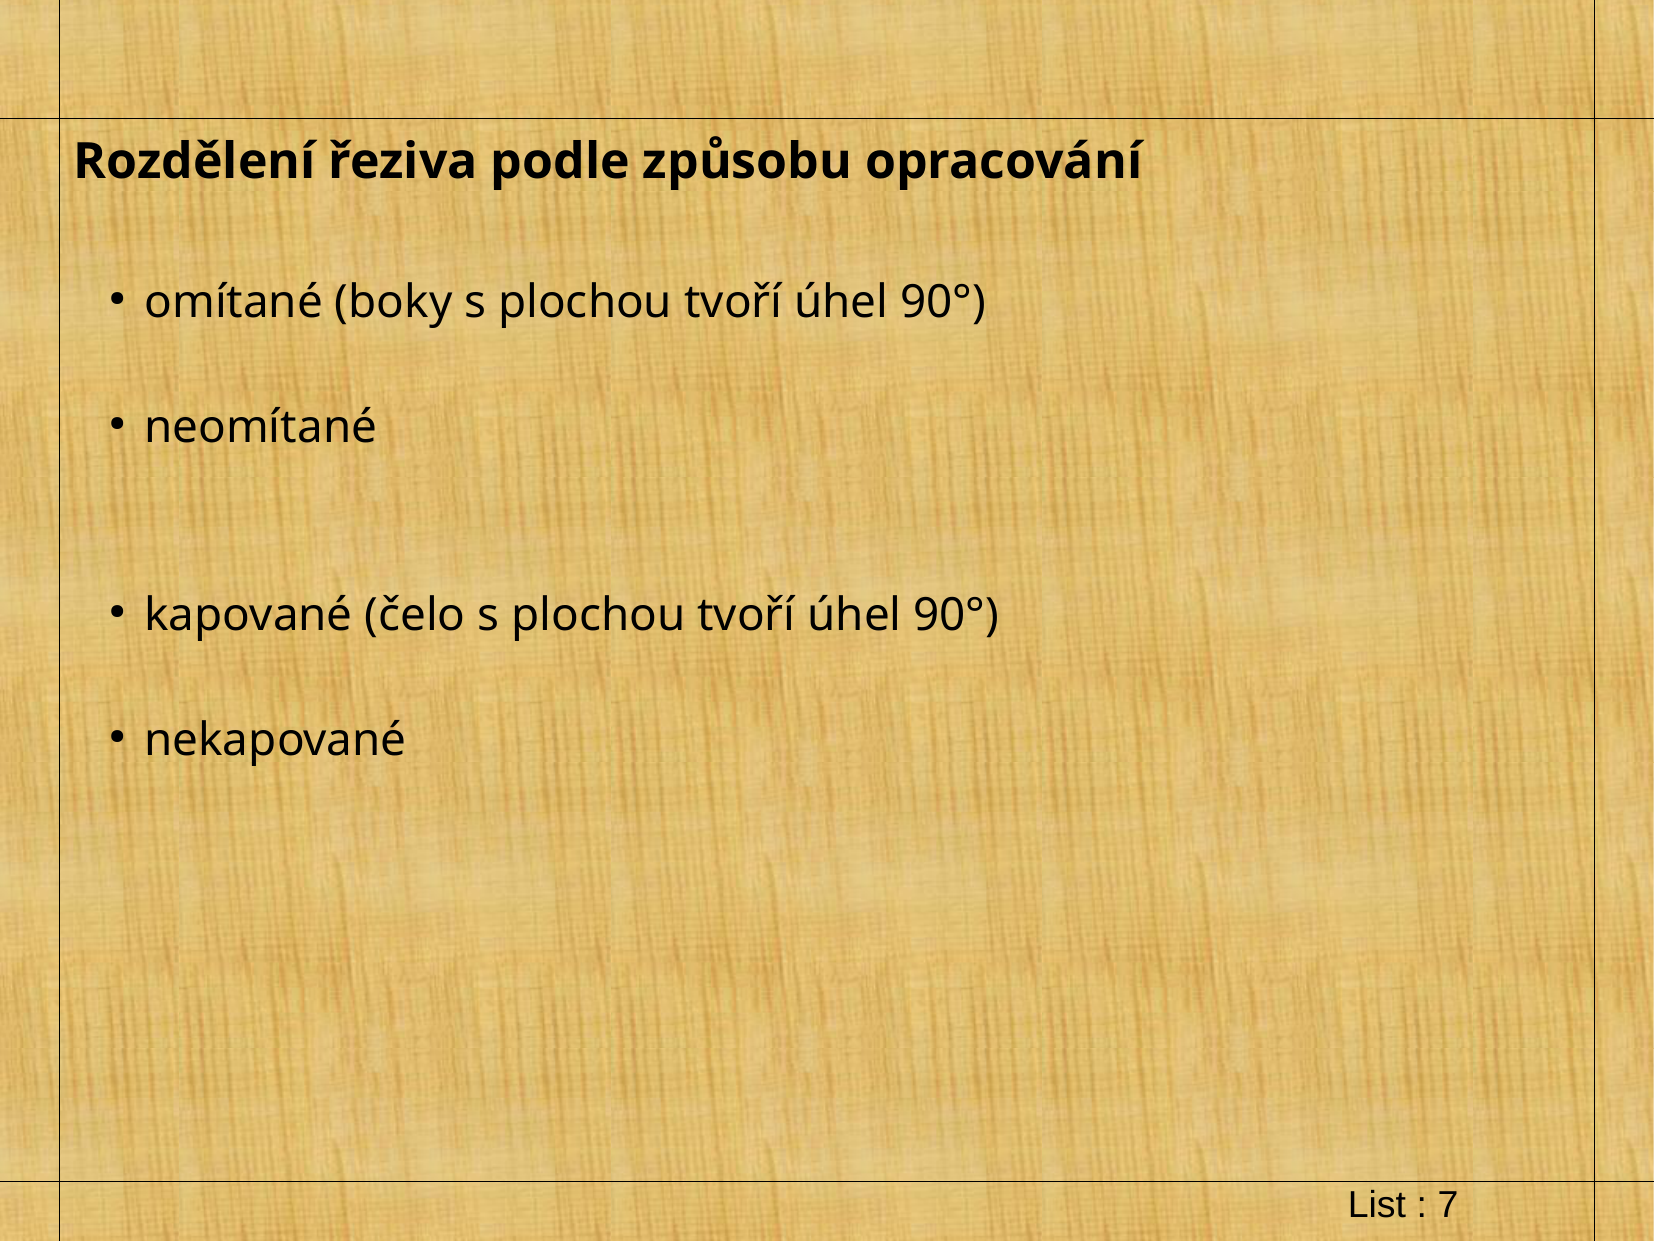

Rozdělení řeziva podle způsobu opracování
omítané (boky s plochou tvoří úhel 90°)
neomítané
kapované (čelo s plochou tvoří úhel 90°)
nekapované
List :